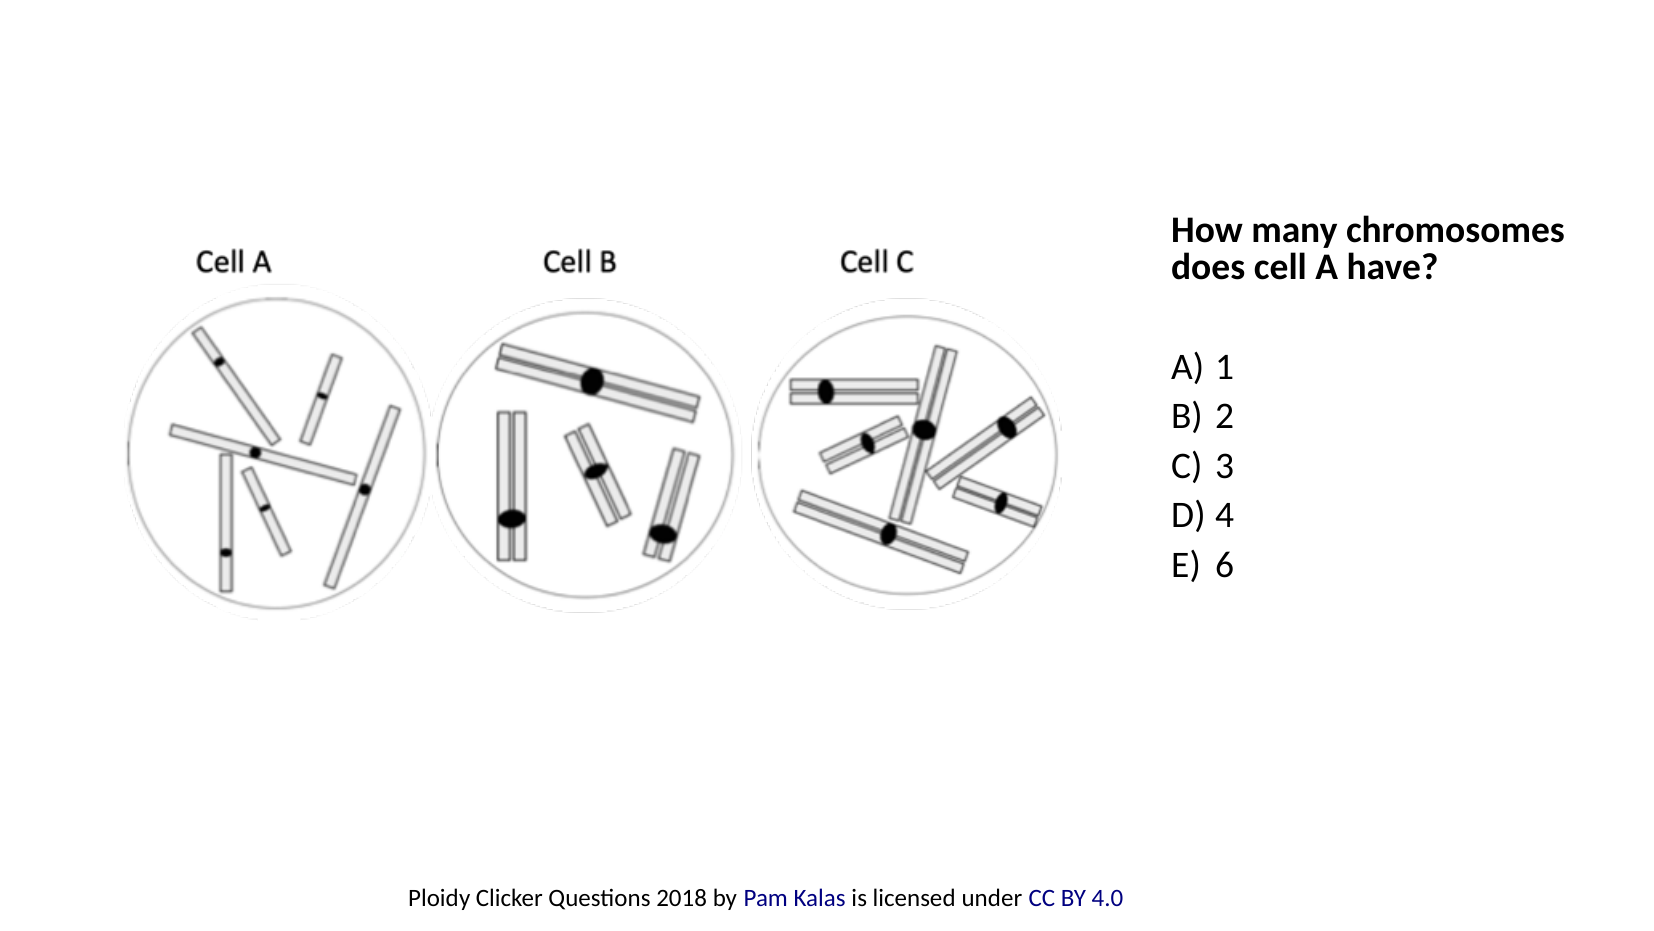

How many chromosomes does cell A have?
 1
 2
 3
 4
 6
Ploidy Clicker Questions 2018 by Pam Kalas is licensed under CC BY 4.0